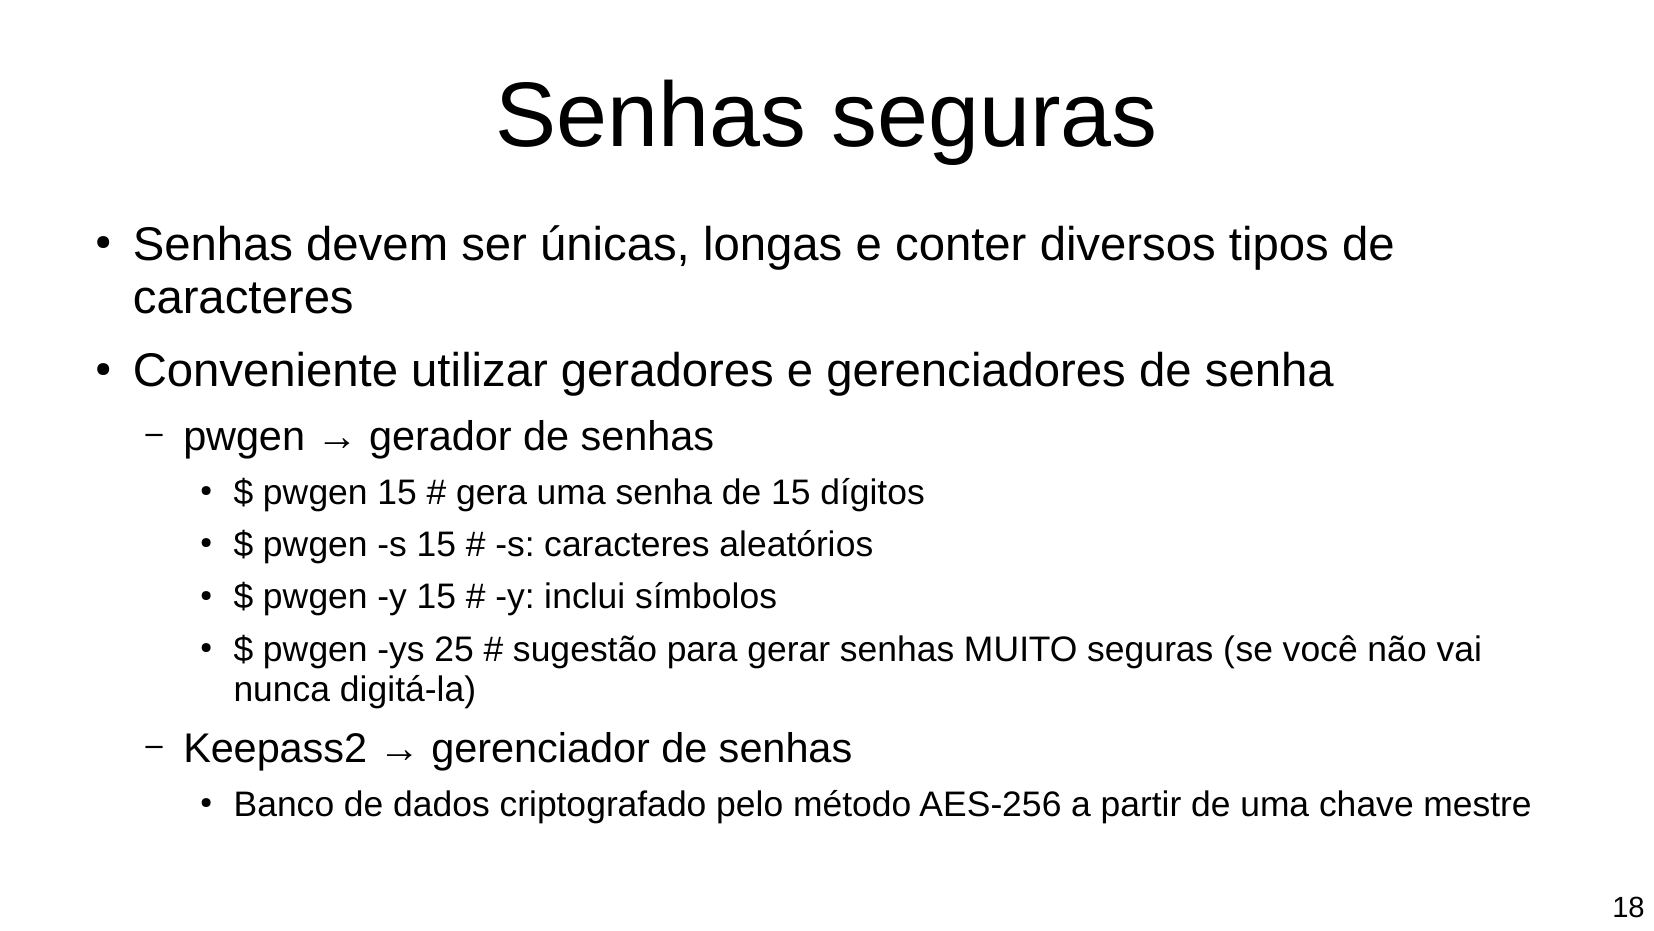

# Senhas seguras
Senhas devem ser únicas, longas e conter diversos tipos de caracteres
Conveniente utilizar geradores e gerenciadores de senha
pwgen → gerador de senhas
$ pwgen 15 # gera uma senha de 15 dígitos
$ pwgen -s 15 # -s: caracteres aleatórios
$ pwgen -y 15 # -y: inclui símbolos
$ pwgen -ys 25 # sugestão para gerar senhas MUITO seguras (se você não vai nunca digitá-la)
Keepass2 → gerenciador de senhas
Banco de dados criptografado pelo método AES-256 a partir de uma chave mestre